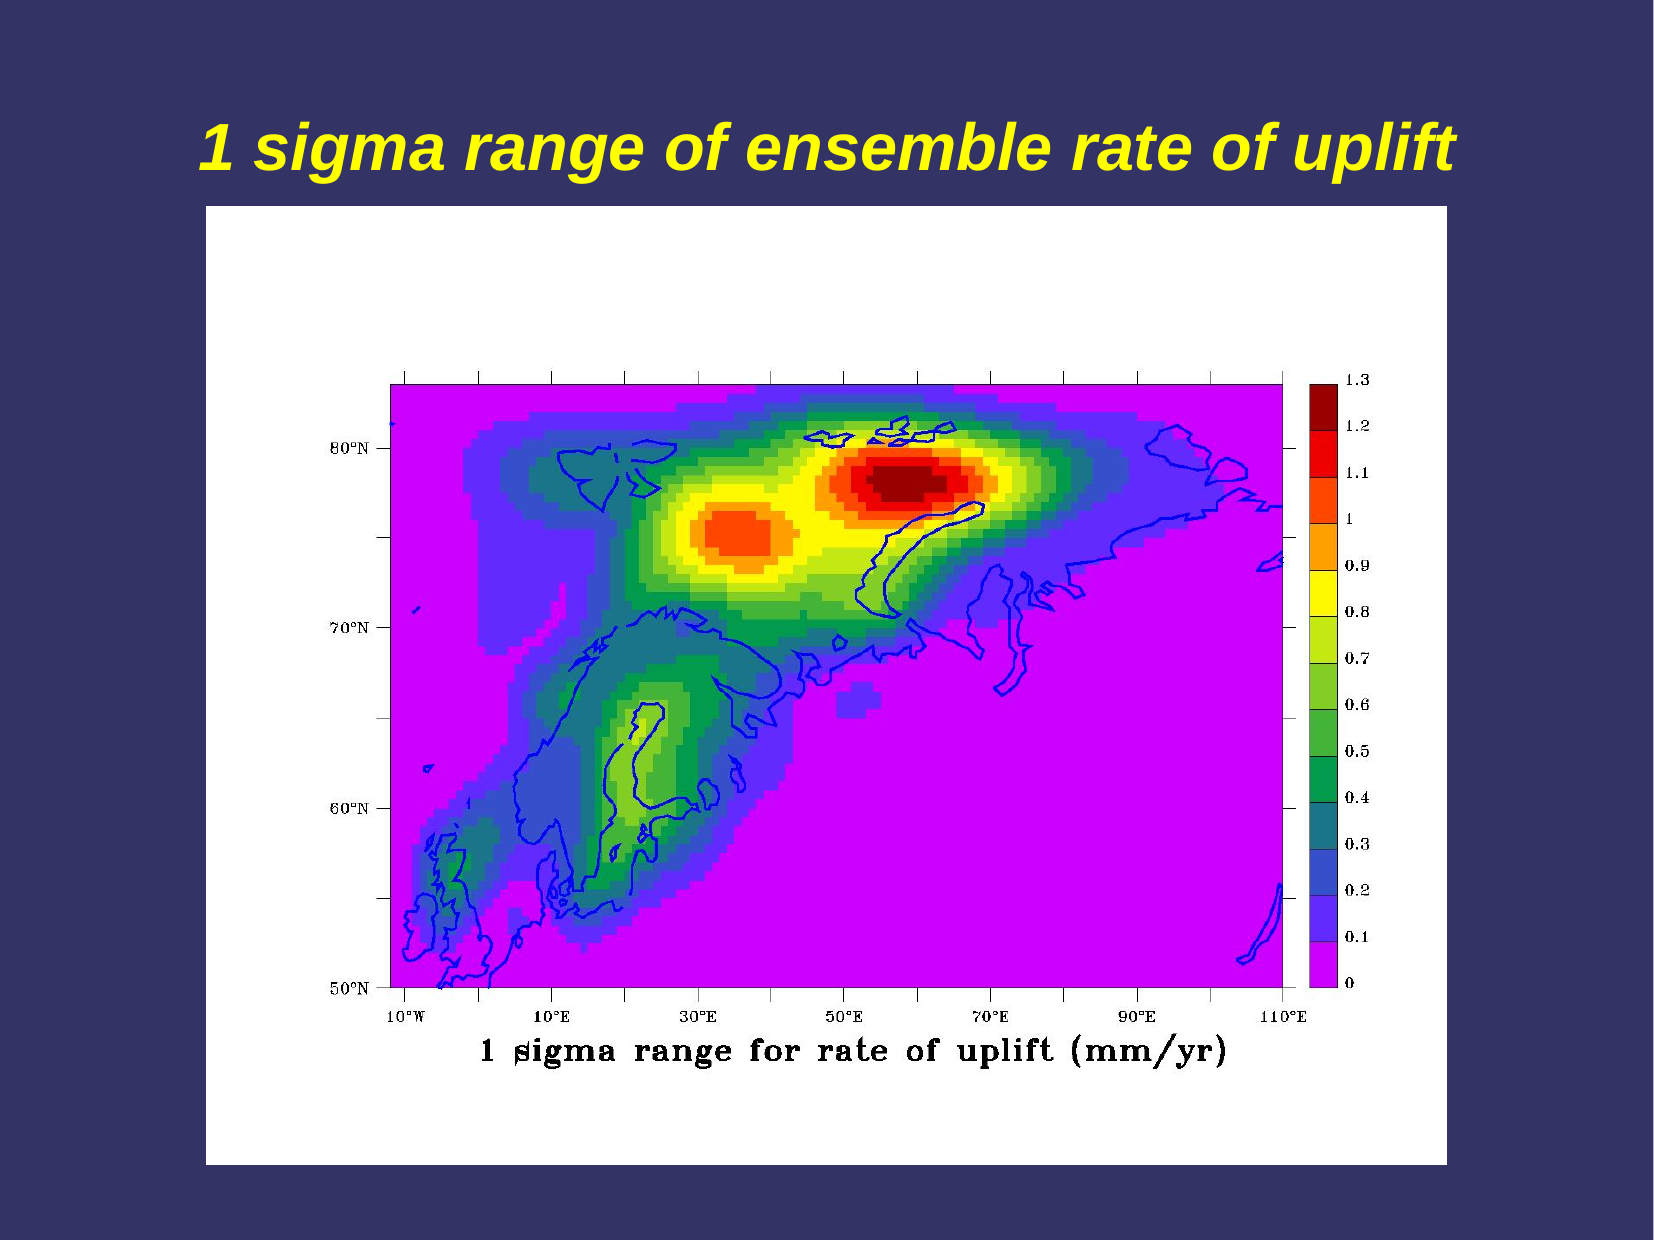

# 1 sigma range of ensemble rate of uplift